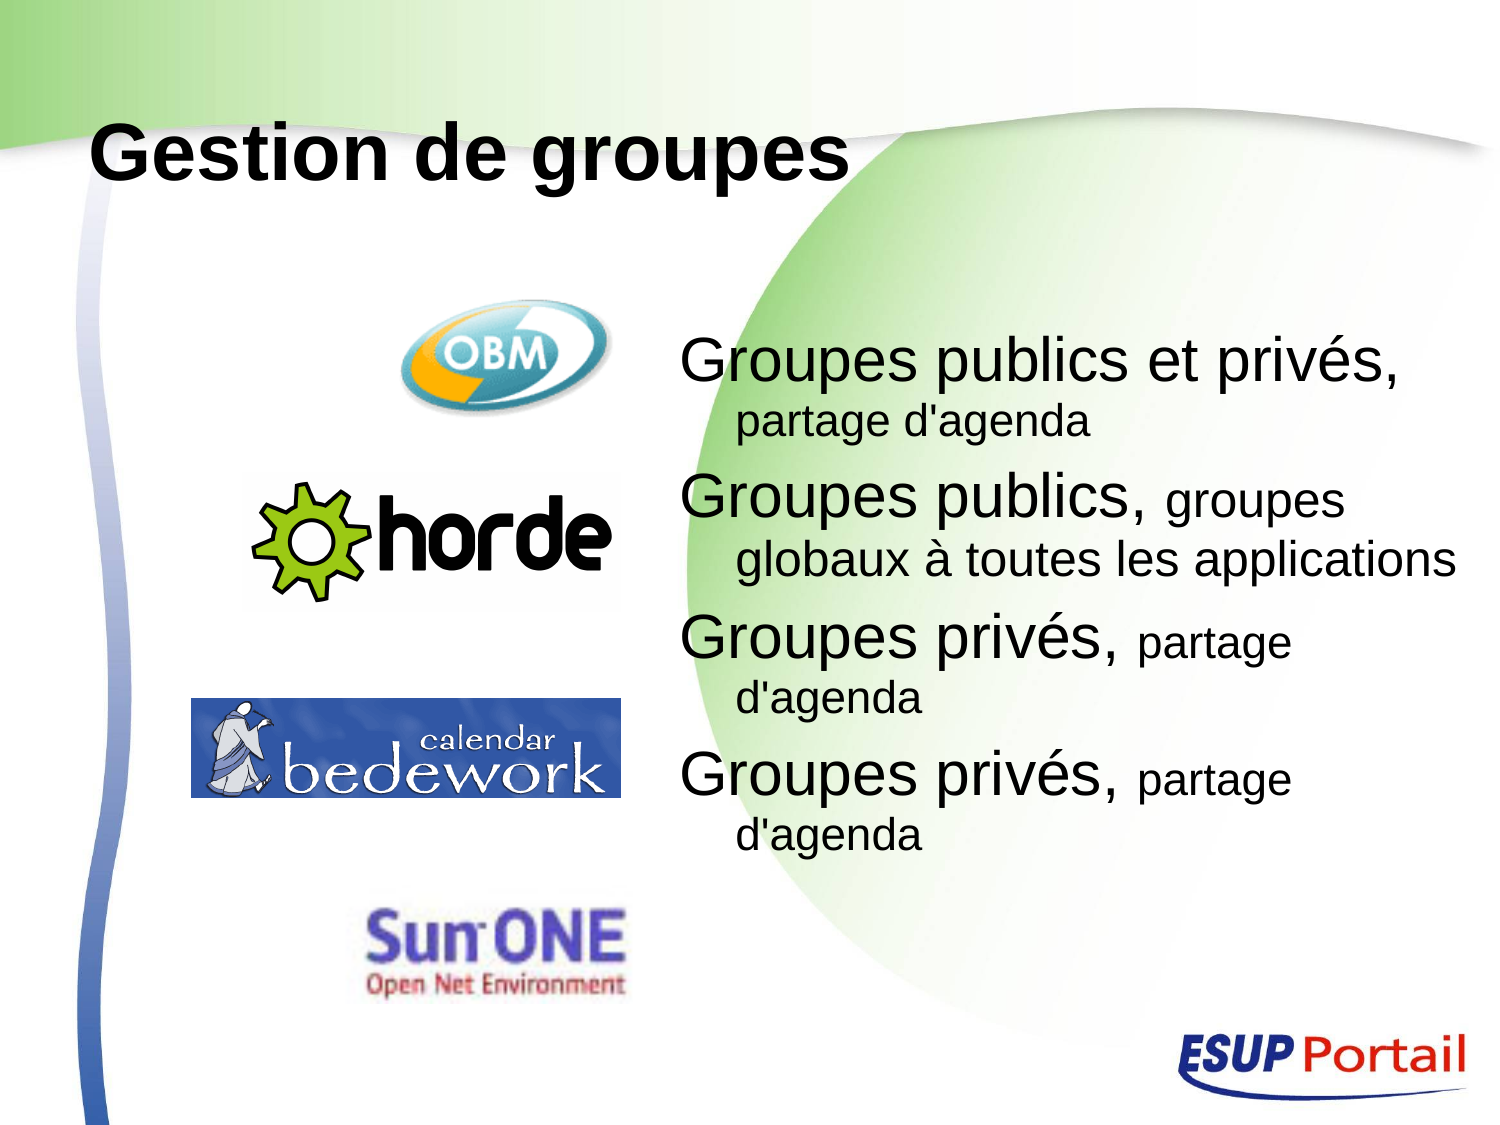

# Gestion de groupes
Groupes publics et privés, partage d'agenda
Groupes publics, groupes globaux à toutes les applications
Groupes privés, partage d'agenda
Groupes privés, partage d'agenda